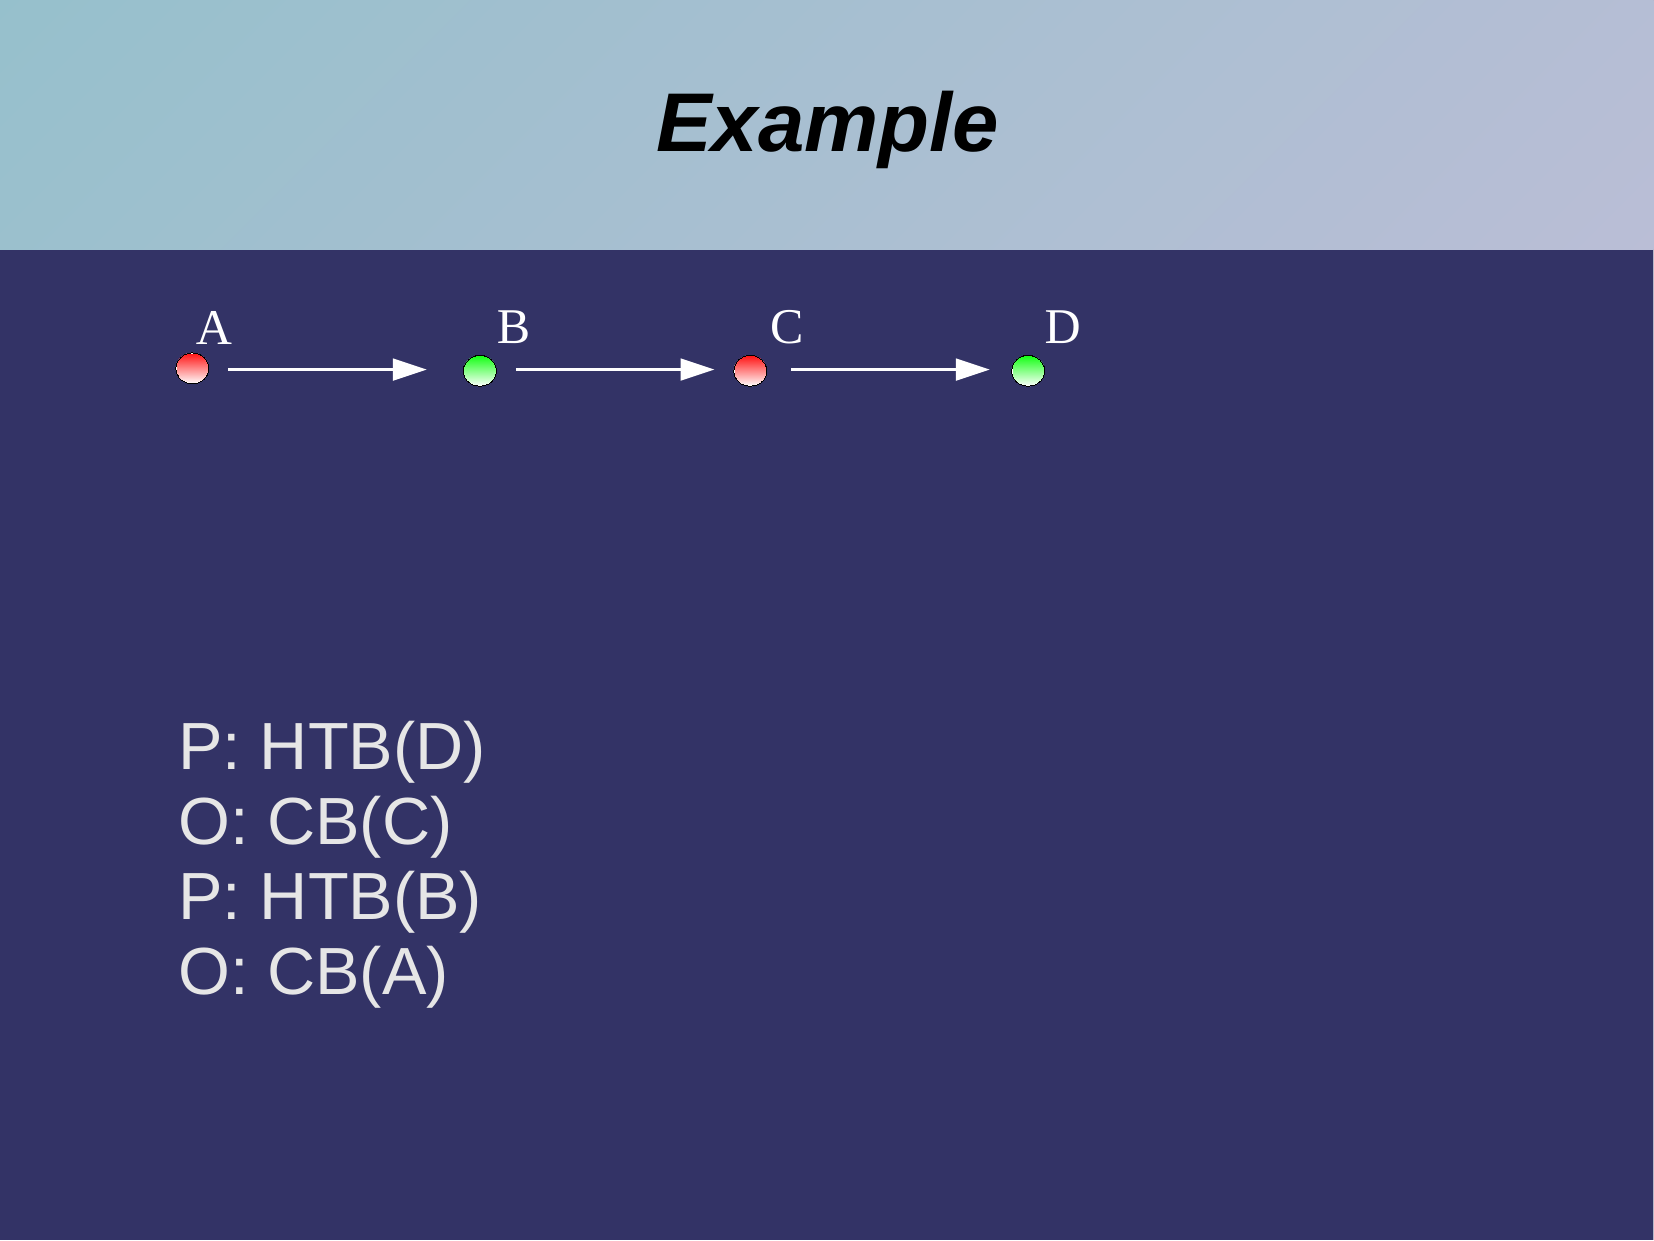

# Example
B
C
D
A
P: HTB(D)
O: CB(C)
P: HTB(B)
O: CB(A)